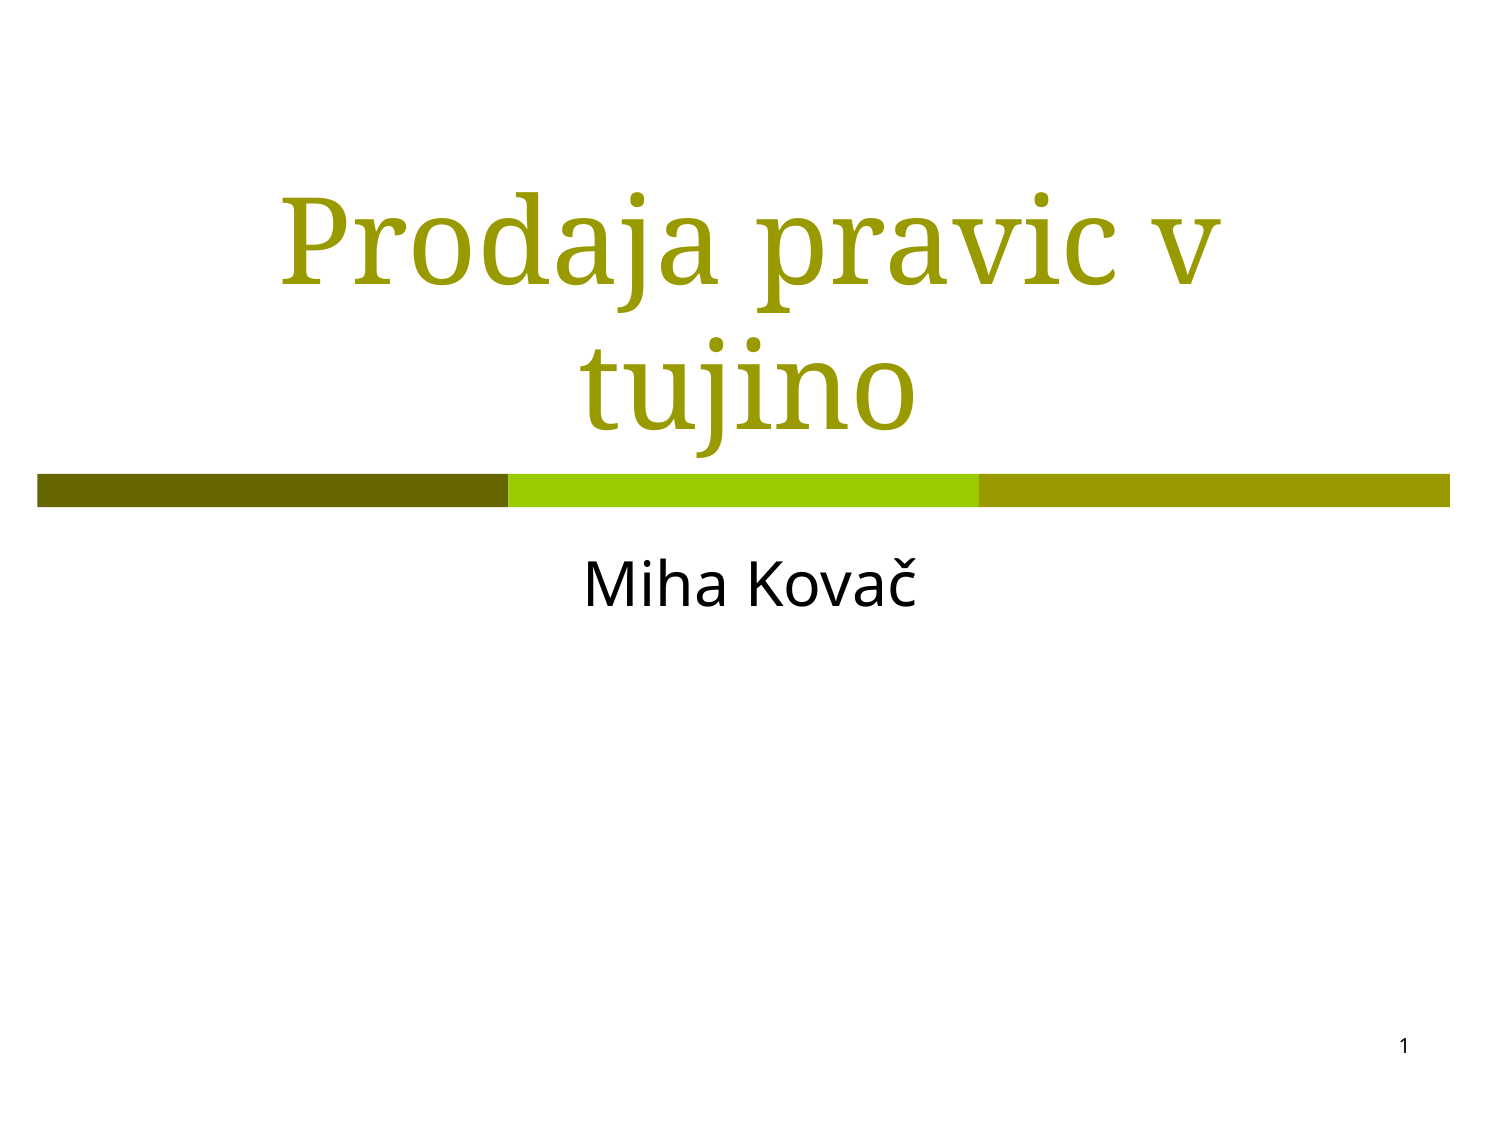

# Prodaja pravic v tujino
Miha Kovač